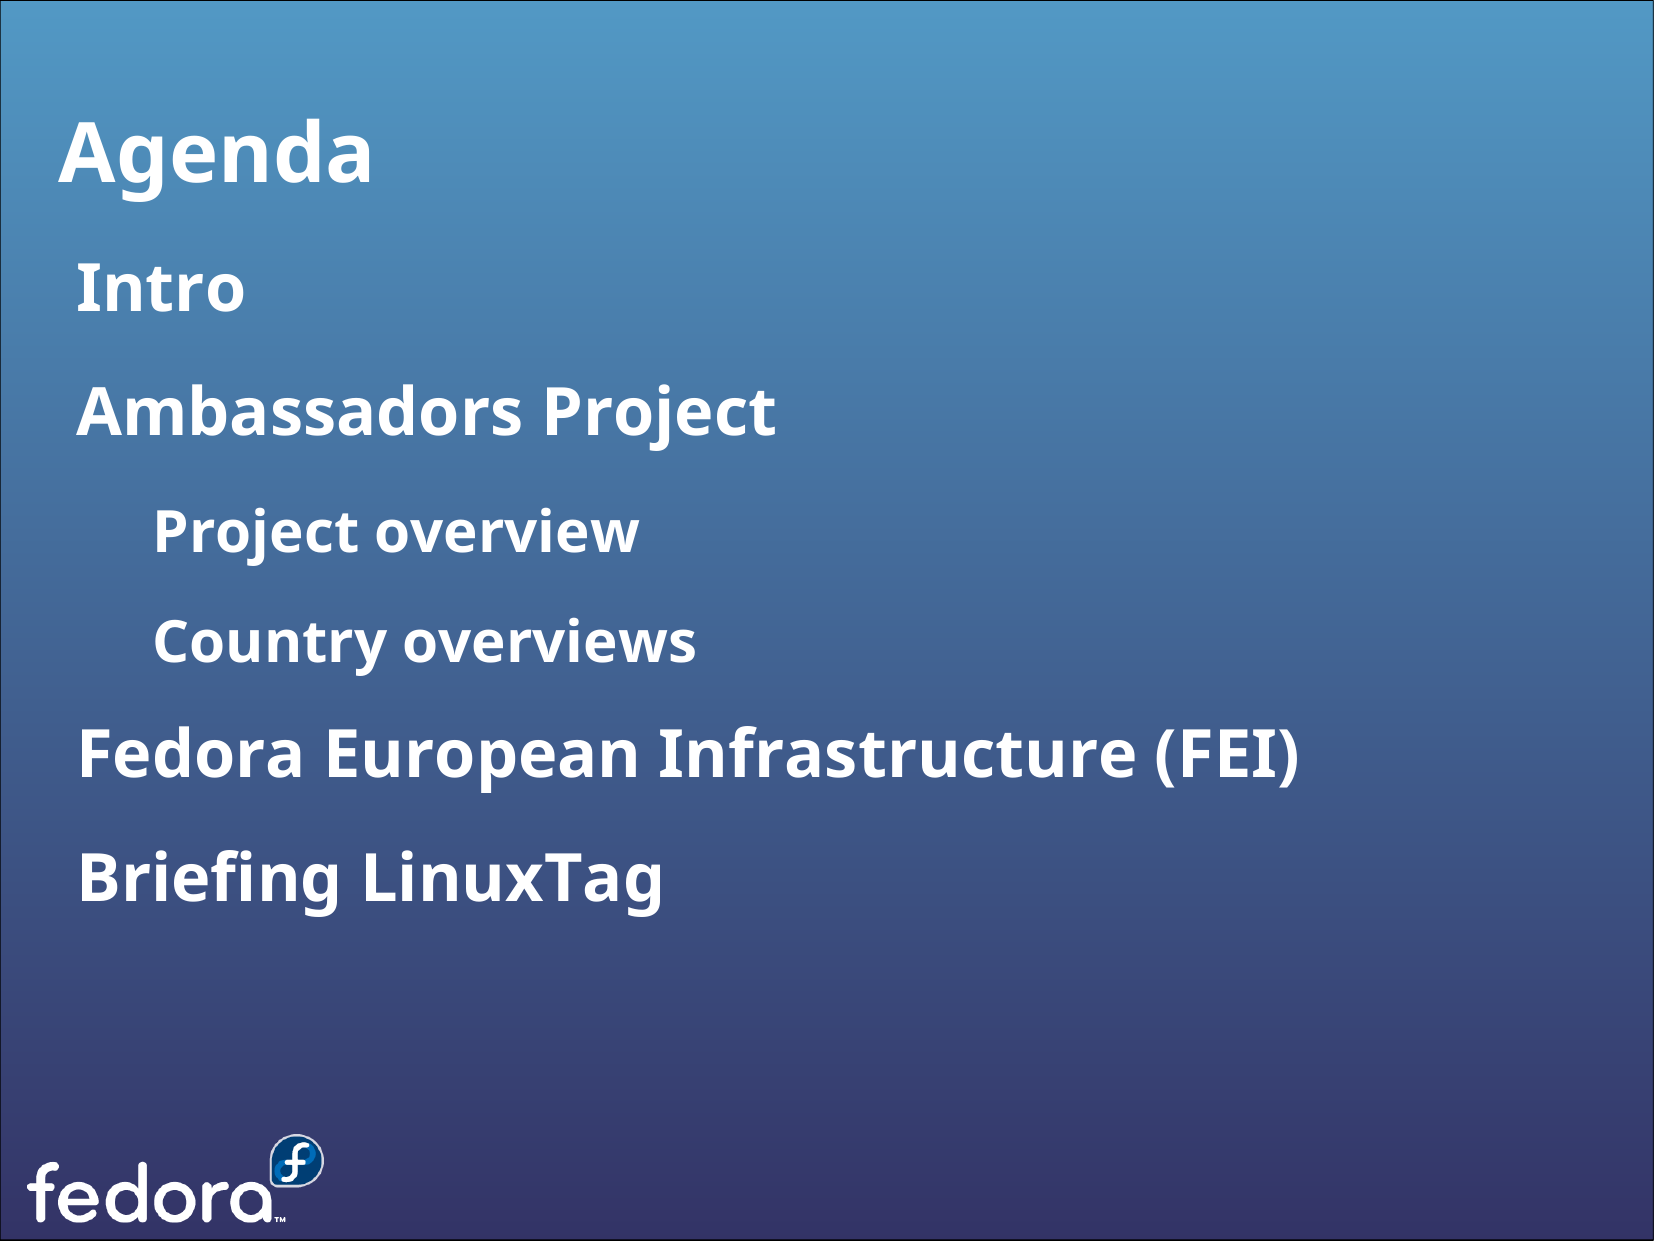

# Agenda
Intro
Ambassadors Project
Project overview
Country overviews
Fedora European Infrastructure (FEI)
Briefing LinuxTag